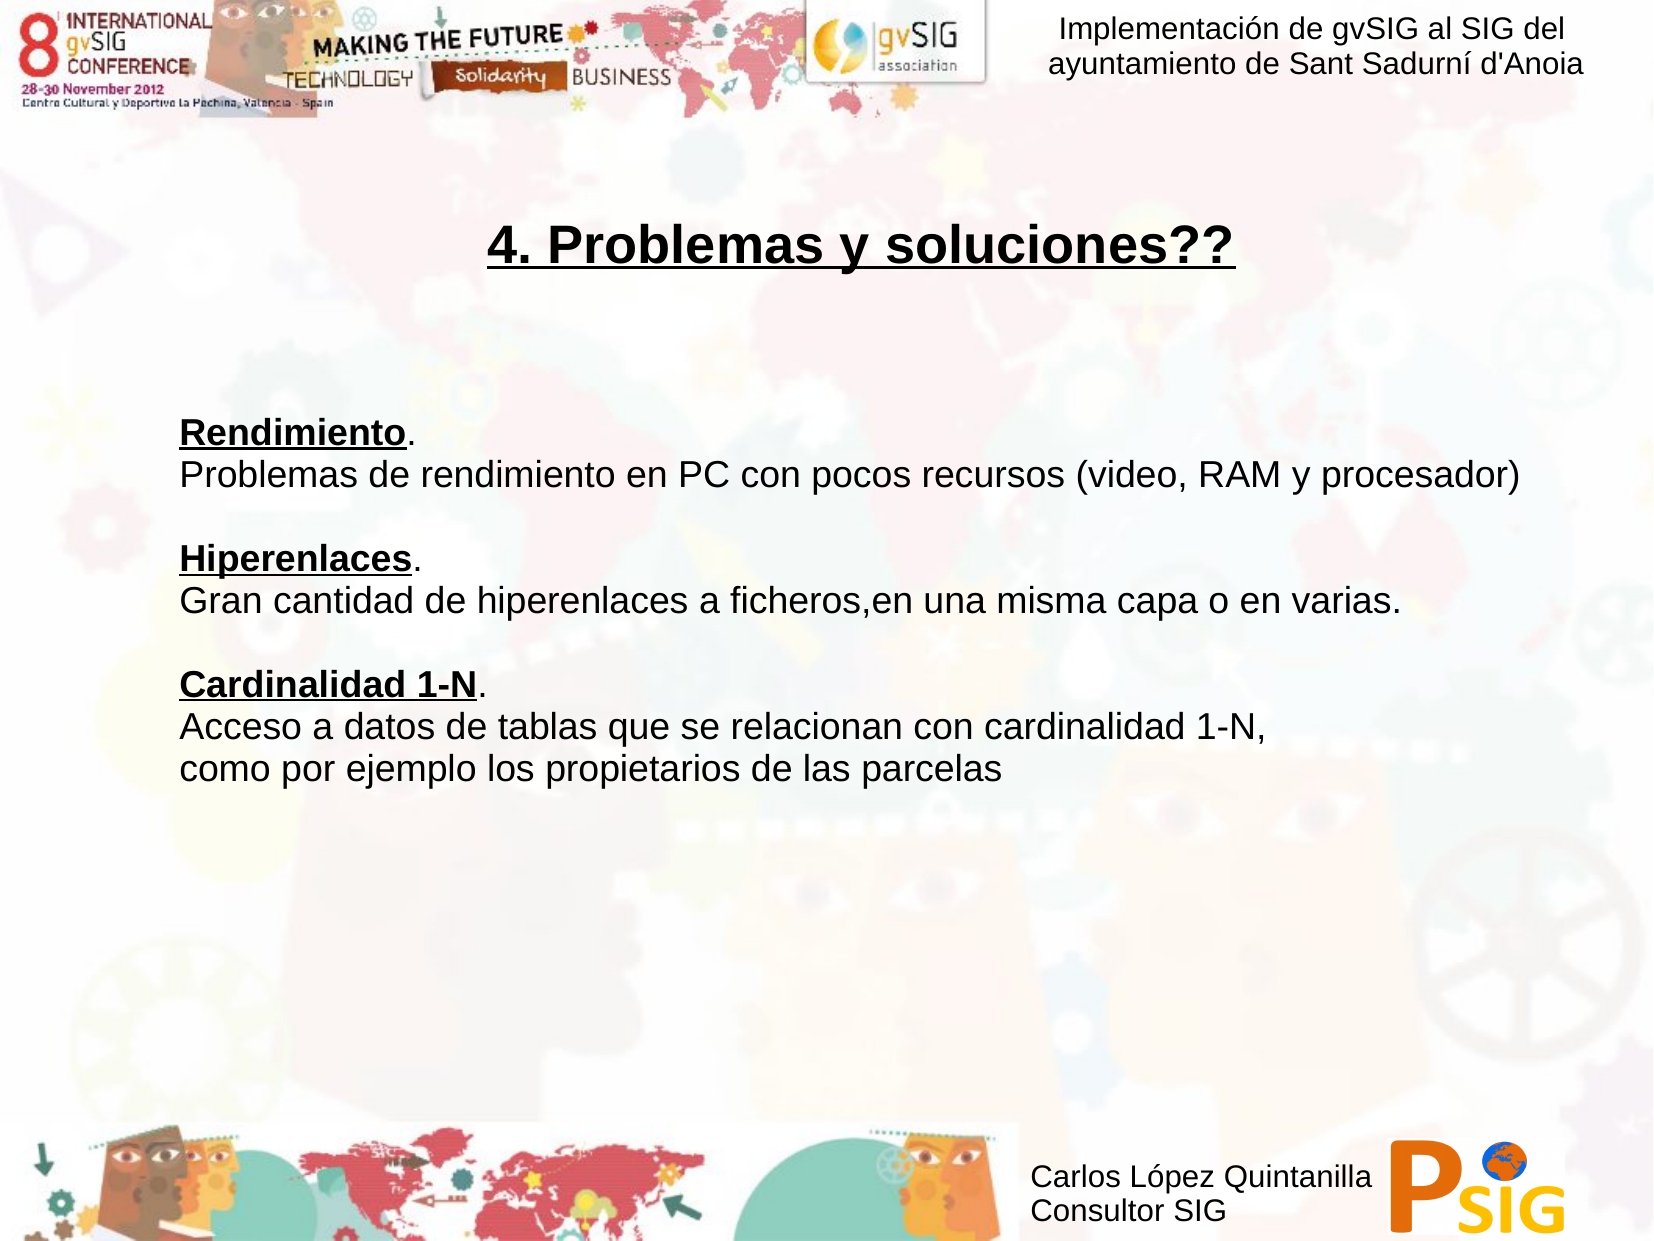

4. Problemas y soluciones??
Rendimiento.
Problemas de rendimiento en PC con pocos recursos (video, RAM y procesador)
Hiperenlaces.
Gran cantidad de hiperenlaces a ficheros,en una misma capa o en varias.
Cardinalidad 1-N.
Acceso a datos de tablas que se relacionan con cardinalidad 1-N,
como por ejemplo los propietarios de las parcelas